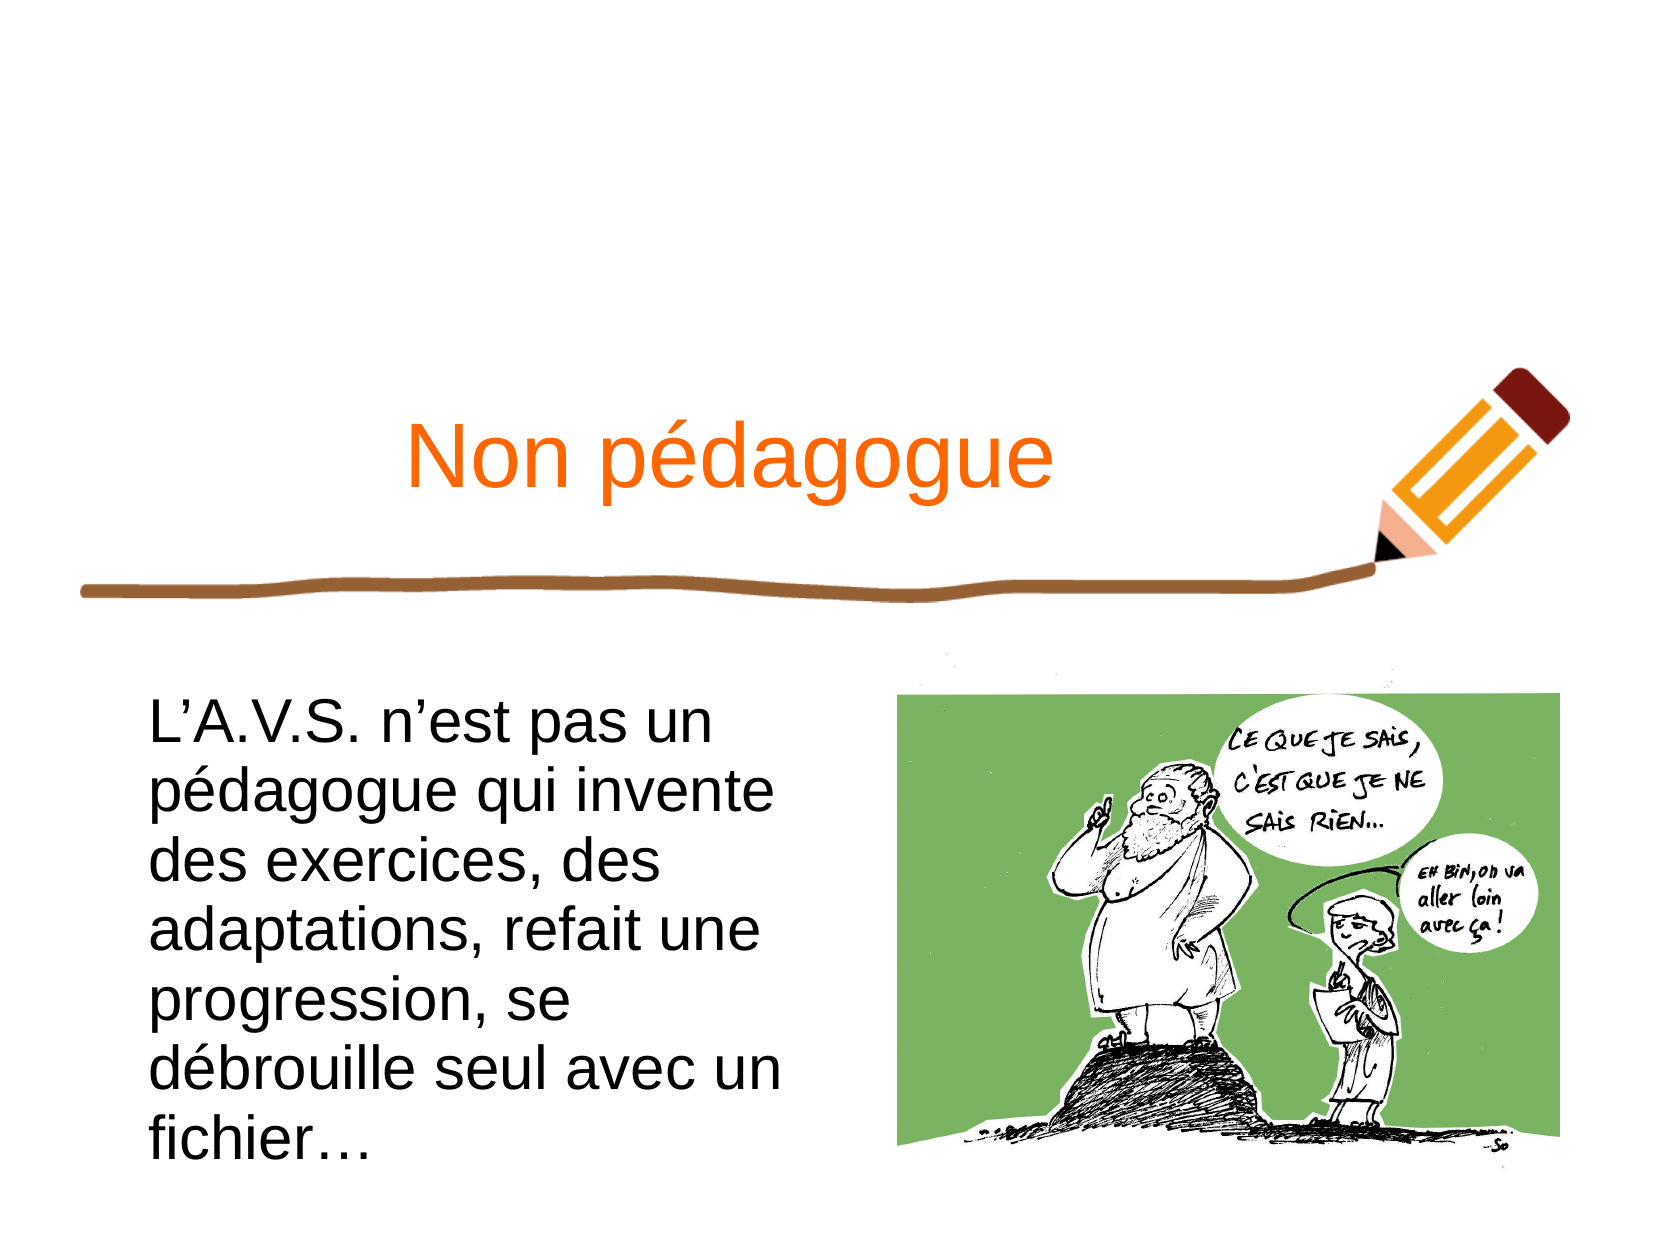

# Non pédagogue
L’A.V.S. n’est pas un pédagogue qui invente des exercices, des adaptations, refait une progression, se débrouille seul avec un fichier…